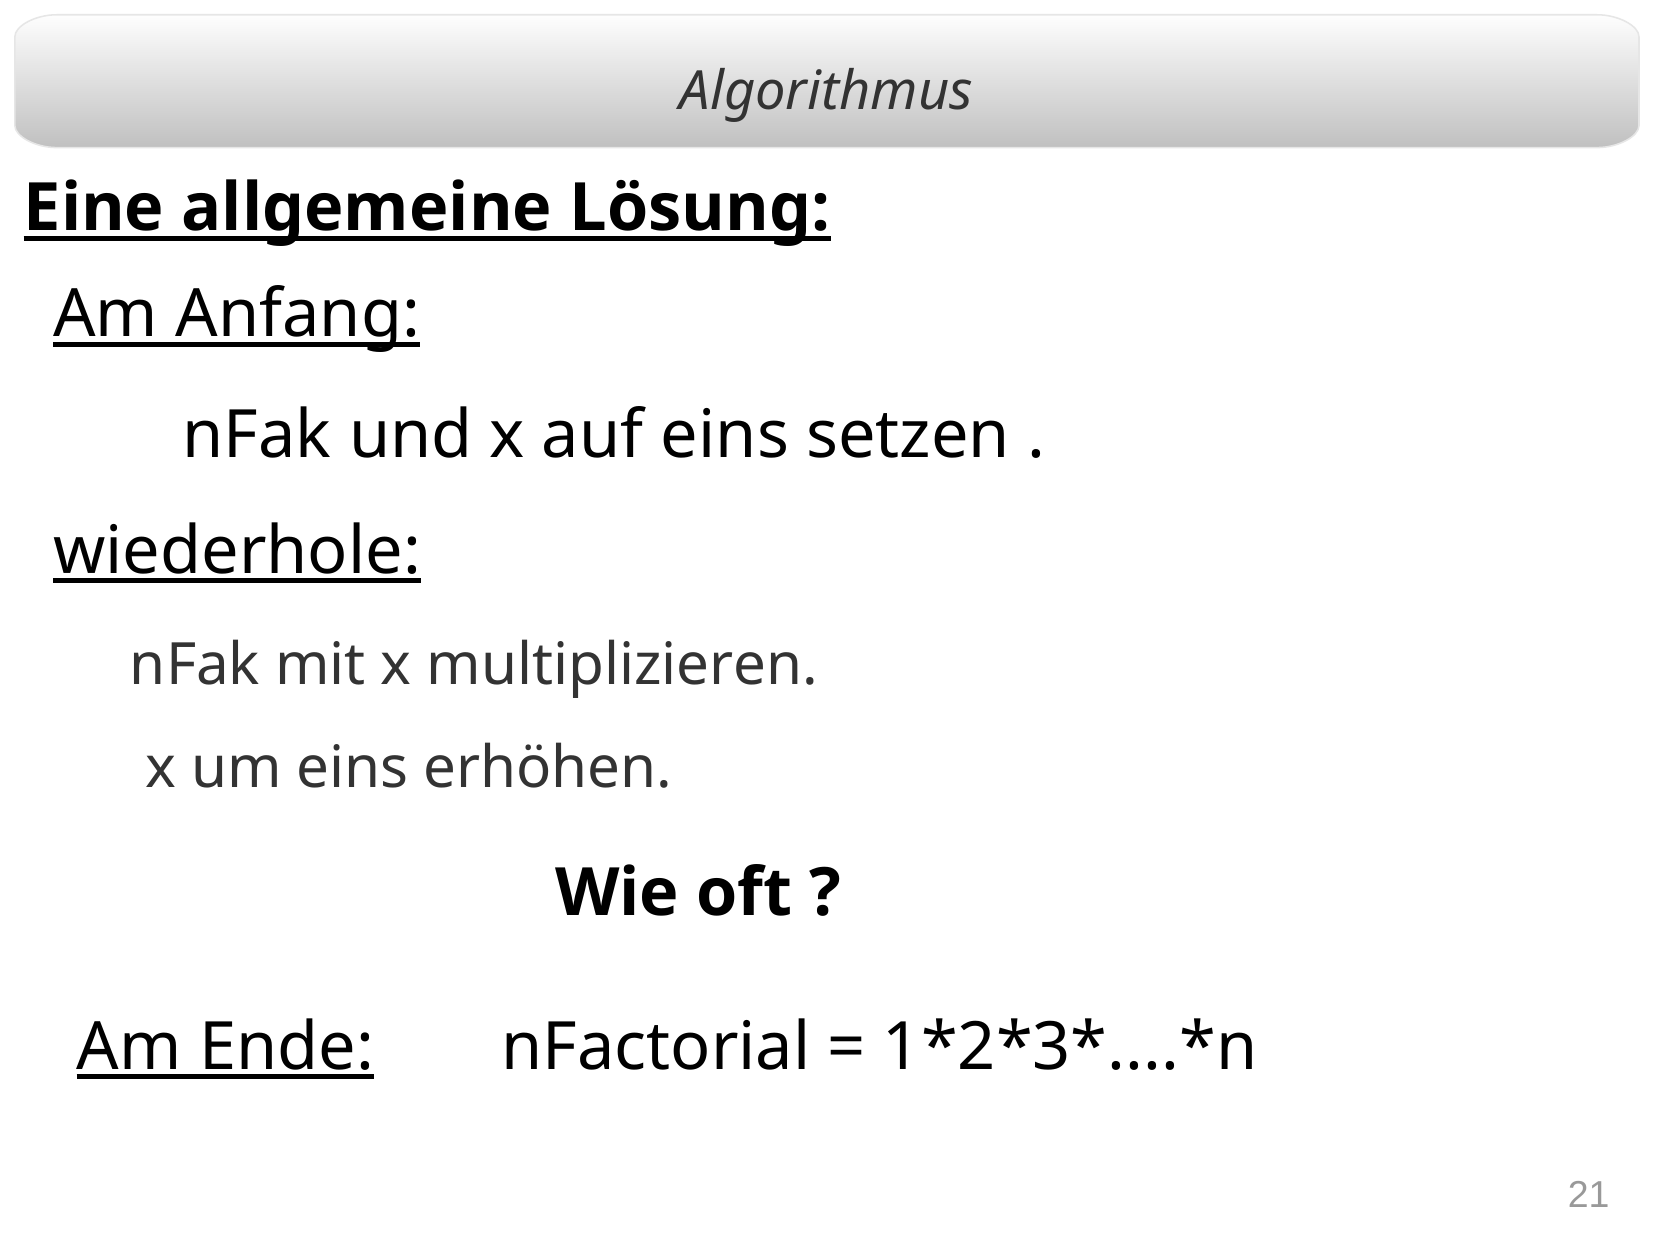

# Algorithmus
Eine allgemeine Lösung:
Am Anfang:
		nFak und x auf eins setzen .
wiederhole:
nFak mit x multiplizieren.
 x um eins erhöhen.
Wie oft ?
Am Ende: 		nFactorial = 1*2*3*....*n